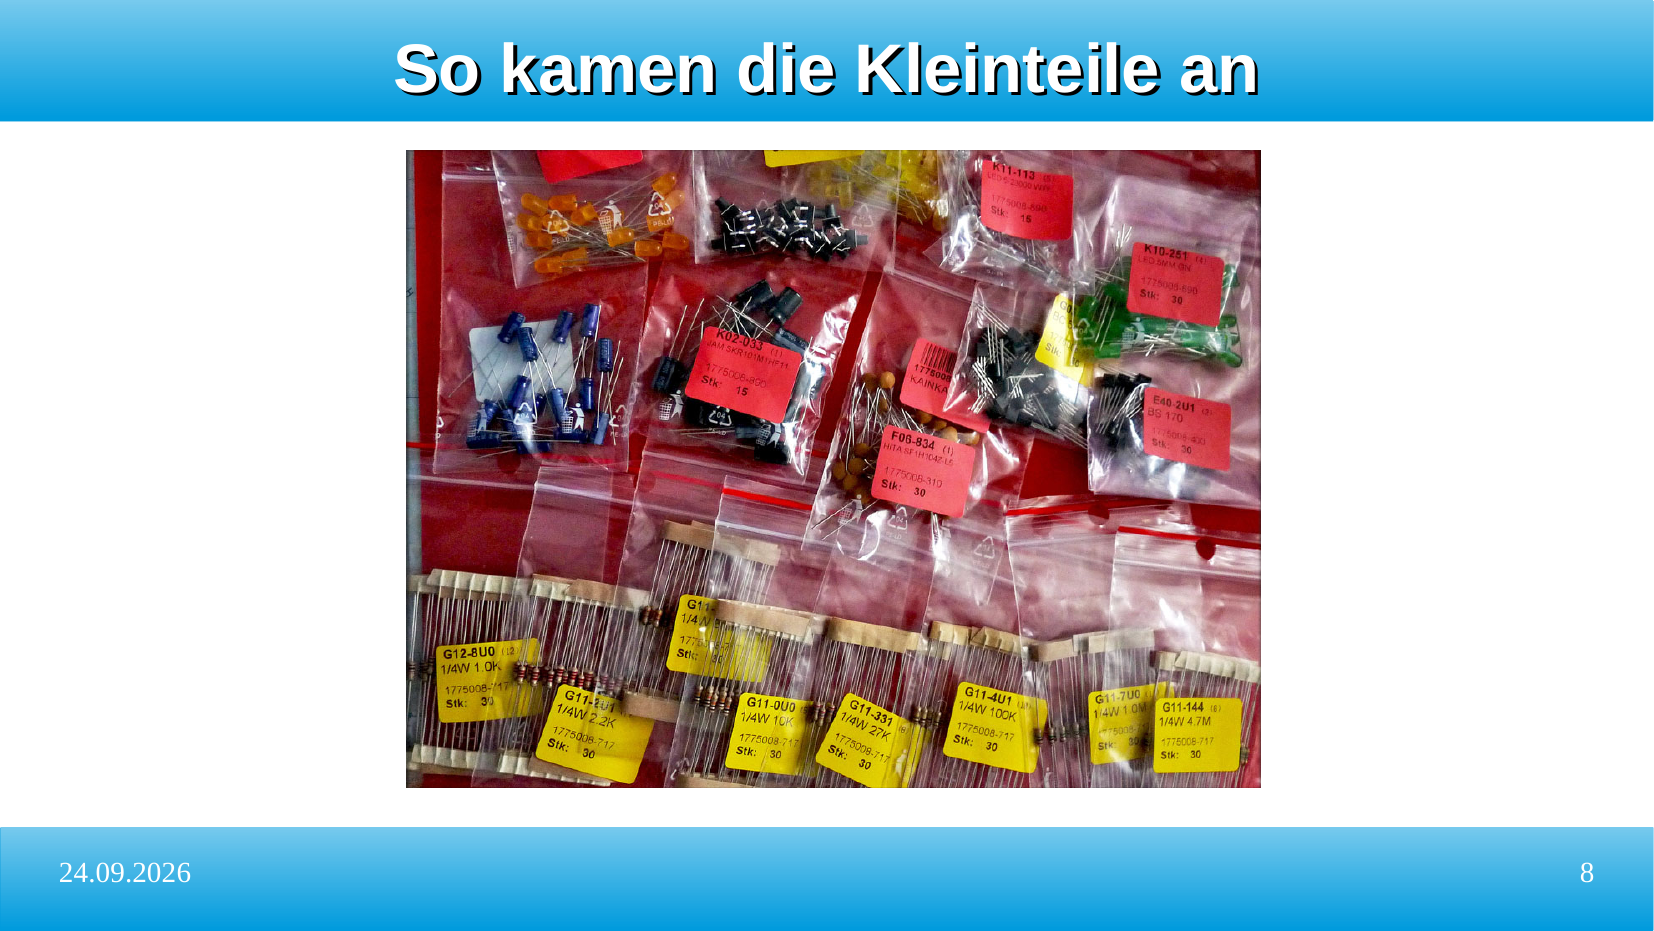

# So kamen die Kleinteile an
8